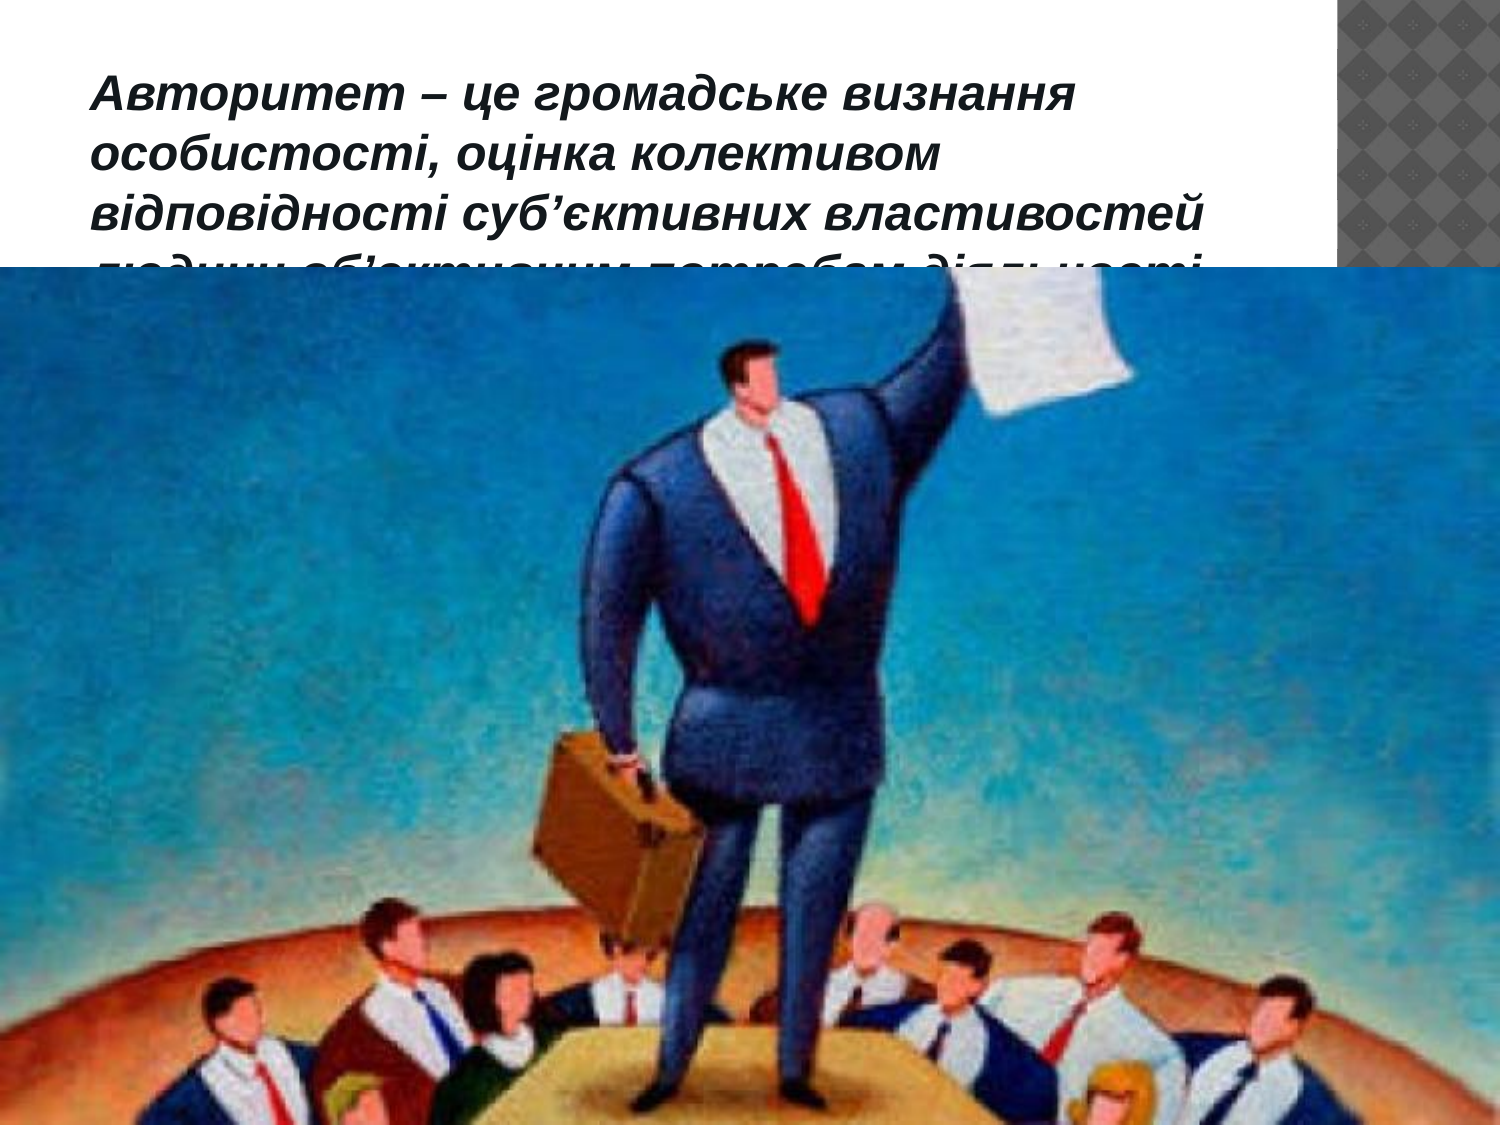

# Авторитет – це громадське визнання особистості, оцінка колективом відповідності суб’єктивних властивостей людини об’єктивним потребам діяльності.